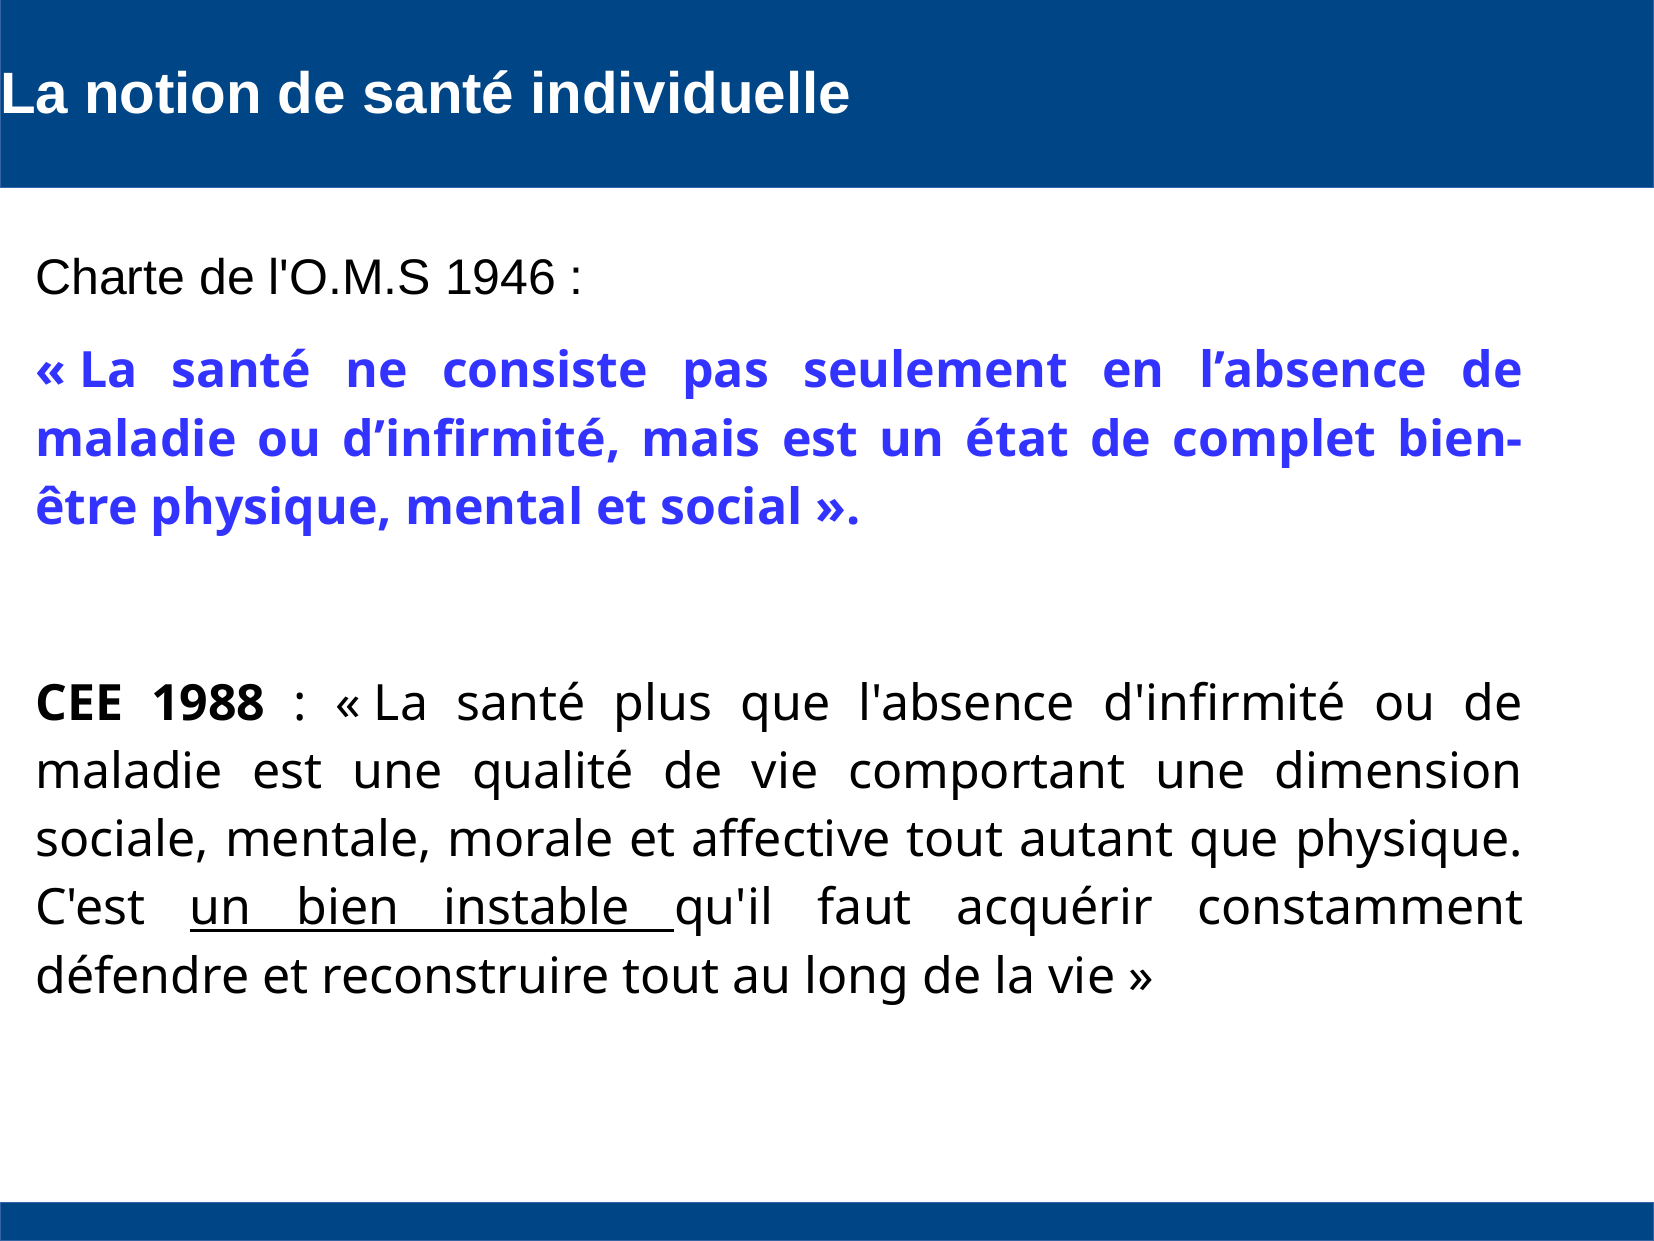

# La notion de santé individuelle
Charte de l'O.M.S 1946 :
« La santé ne consiste pas seulement en l’absence de maladie ou d’infirmité, mais est un état de complet bien-être physique, mental et social ».
CEE 1988 : « La santé plus que l'absence d'infirmité ou de maladie est une qualité de vie comportant une dimension sociale, mentale, morale et affective tout autant que physique. C'est un bien instable qu'il faut acquérir constamment défendre et reconstruire tout au long de la vie »